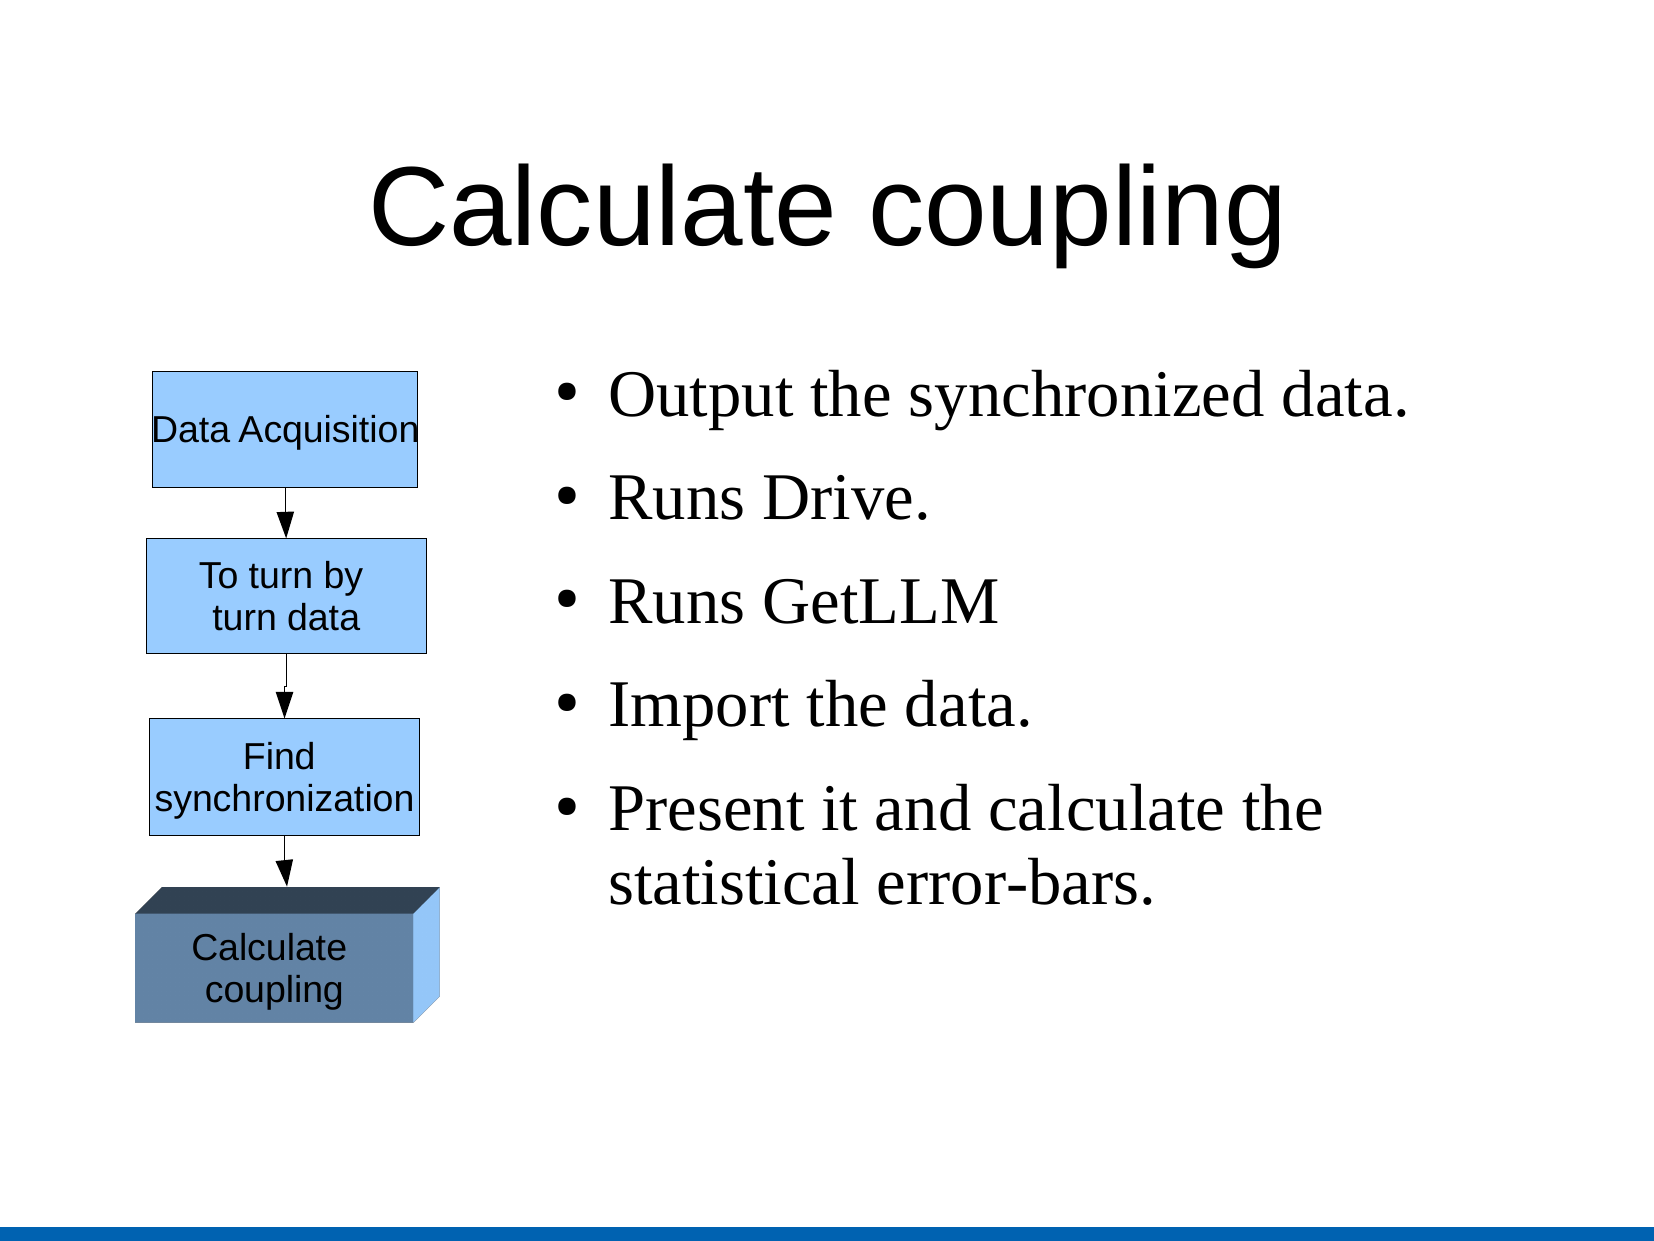

# Calculate coupling
Output the synchronized data.
Runs Drive.
Runs GetLLM
Import the data.
Present it and calculate the statistical error-bars.
Data Acquisition
To turn by
turn data
Find
synchronization
Calculate
coupling